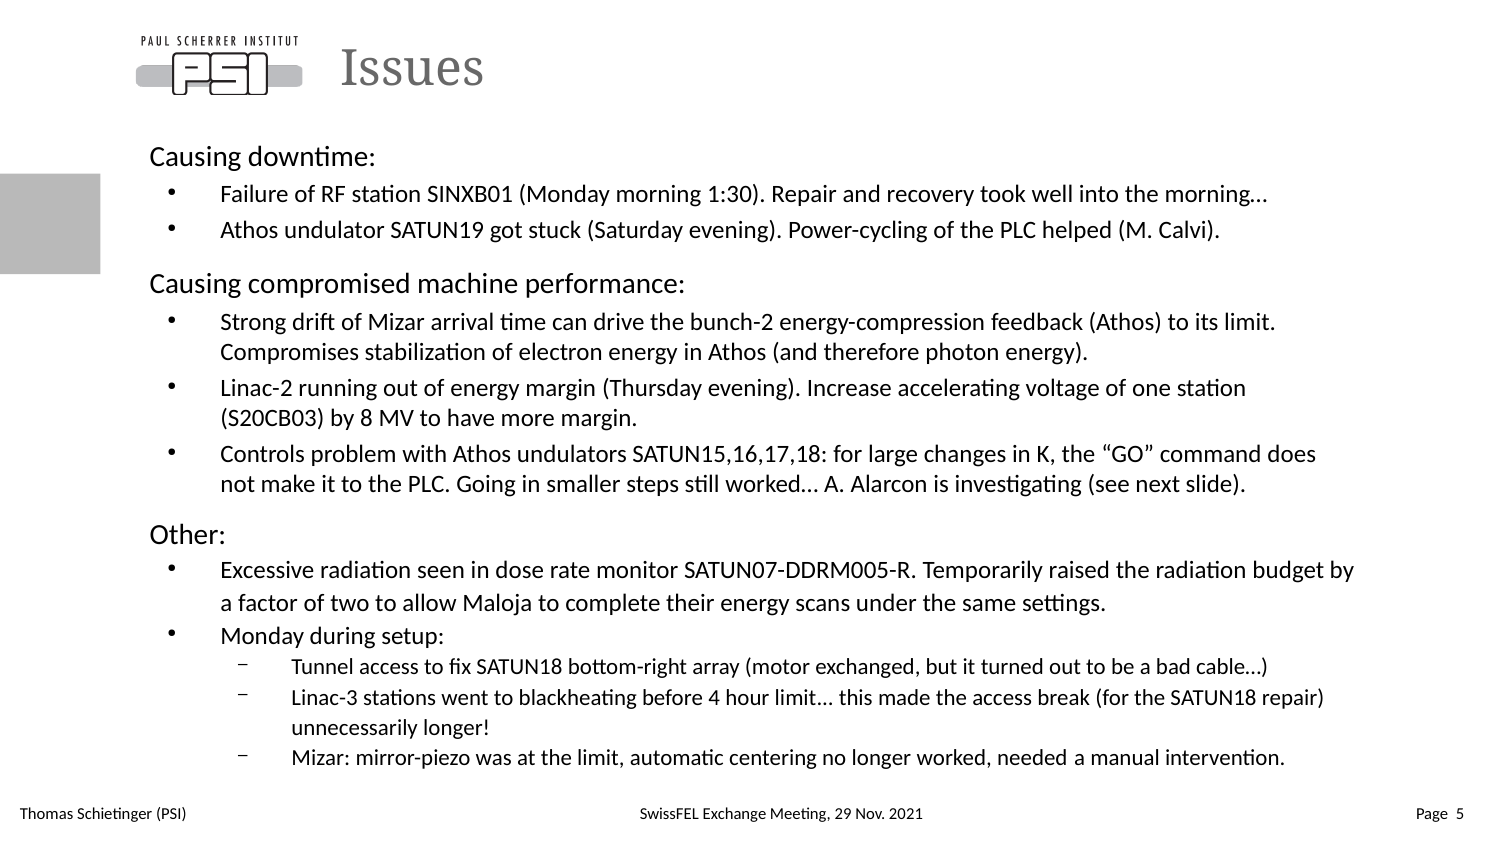

Issues
# Causing downtime:
Failure of RF station SINXB01 (Monday morning 1:30). Repair and recovery took well into the morning…
Athos undulator SATUN19 got stuck (Saturday evening). Power-cycling of the PLC helped (M. Calvi).
Causing compromised machine performance:
Strong drift of Mizar arrival time can drive the bunch-2 energy-compression feedback (Athos) to its limit. Compromises stabilization of electron energy in Athos (and therefore photon energy).
Linac-2 running out of energy margin (Thursday evening). Increase accelerating voltage of one station (S20CB03) by 8 MV to have more margin.
Controls problem with Athos undulators SATUN15,16,17,18: for large changes in K, the “GO” command does not make it to the PLC. Going in smaller steps still worked… A. Alarcon is investigating (see next slide).
Other:
Excessive radiation seen in dose rate monitor SATUN07-DDRM005-R. Temporarily raised the radiation budget by a factor of two to allow Maloja to complete their energy scans under the same settings.
Monday during setup:
Tunnel access to fix SATUN18 bottom-right array (motor exchanged, but it turned out to be a bad cable…)
Linac-3 stations went to blackheating before 4 hour limit... this made the access break (for the SATUN18 repair) unnecessarily longer!
Mizar: mirror-piezo was at the limit, automatic centering no longer worked, needed a manual intervention.